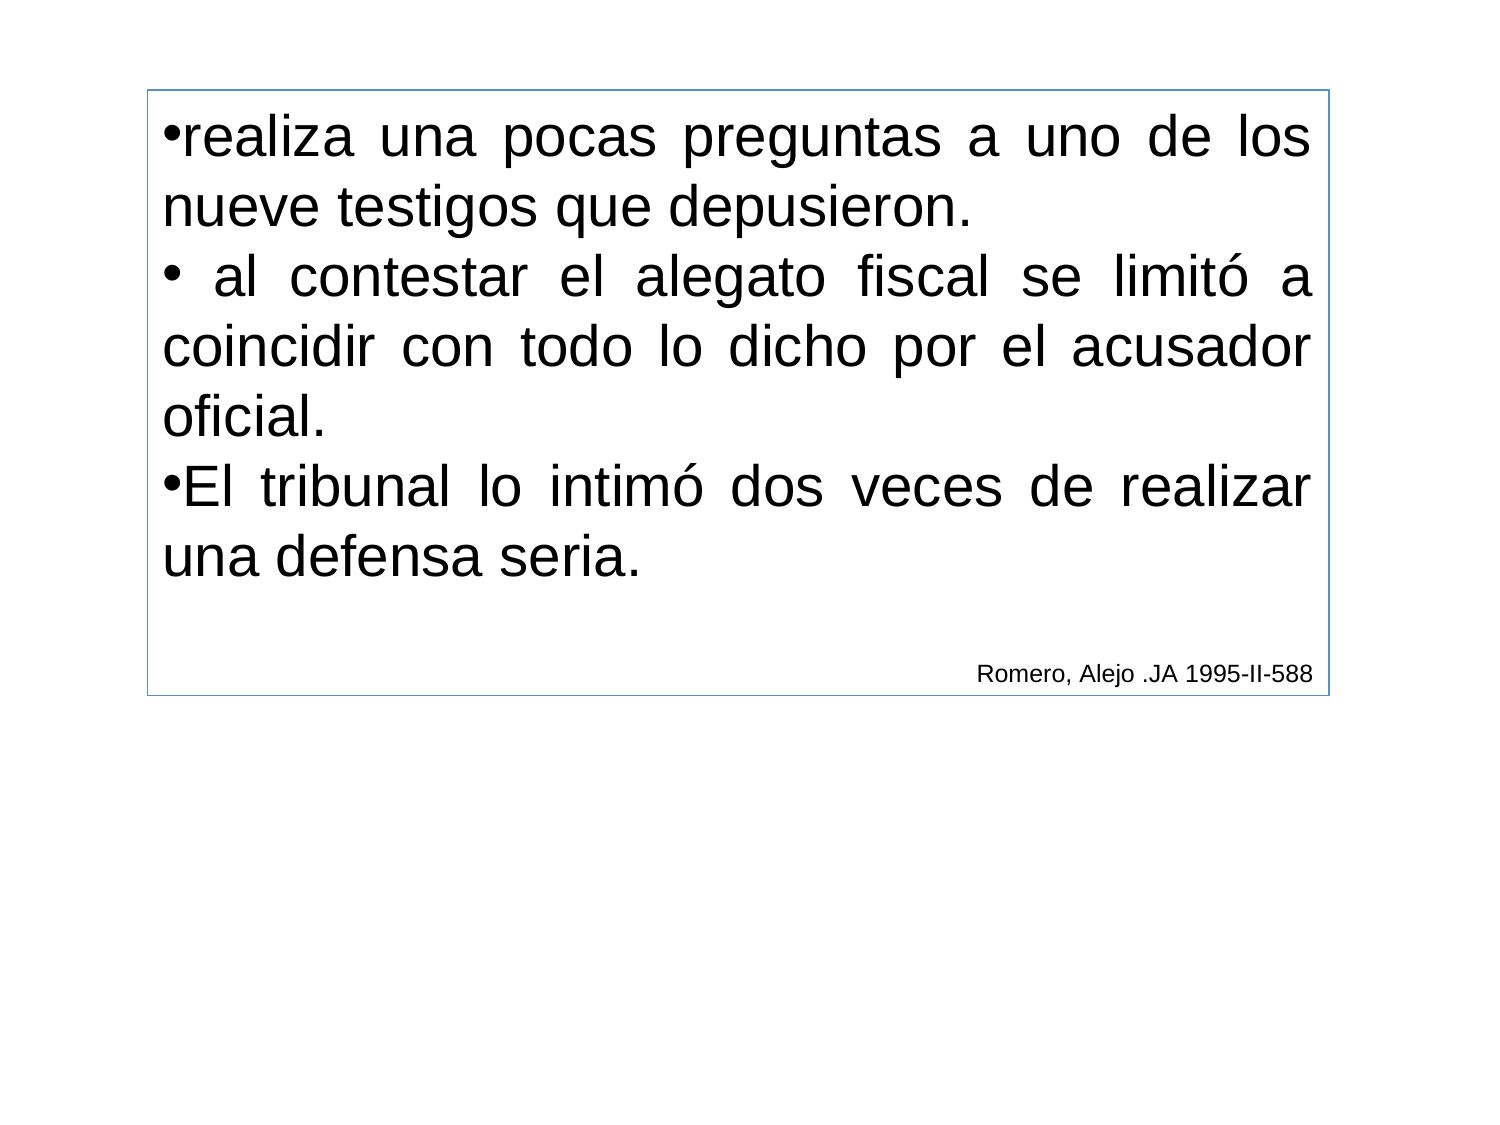

realiza una pocas preguntas a uno de los nueve testigos que depusieron.
 al contestar el alegato fiscal se limitó a coincidir con todo lo dicho por el acusador oficial.
El tribunal lo intimó dos veces de realizar una defensa seria.
Romero, Alejo .JA 1995-II-588